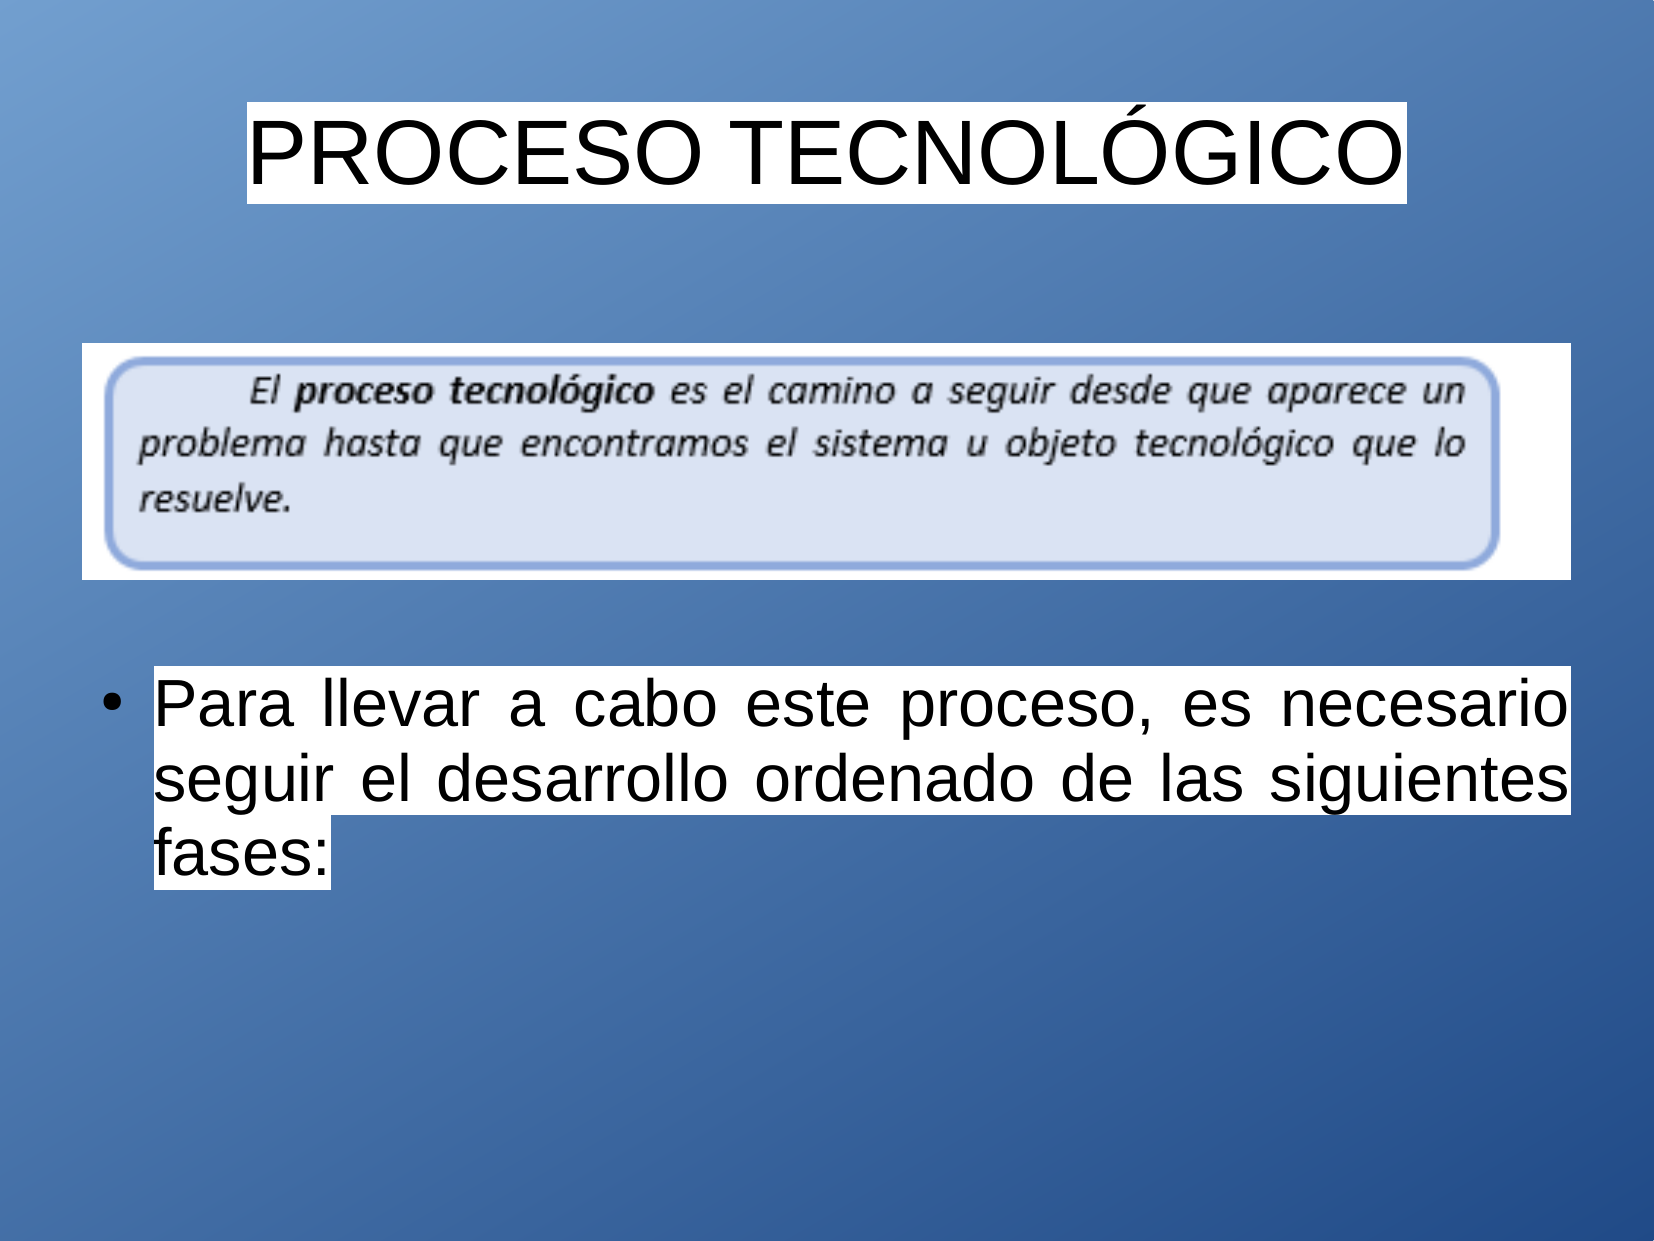

# PROCESO TECNOLÓGICO
Para llevar a cabo este proceso, es necesario seguir el desarrollo ordenado de las siguientes fases: